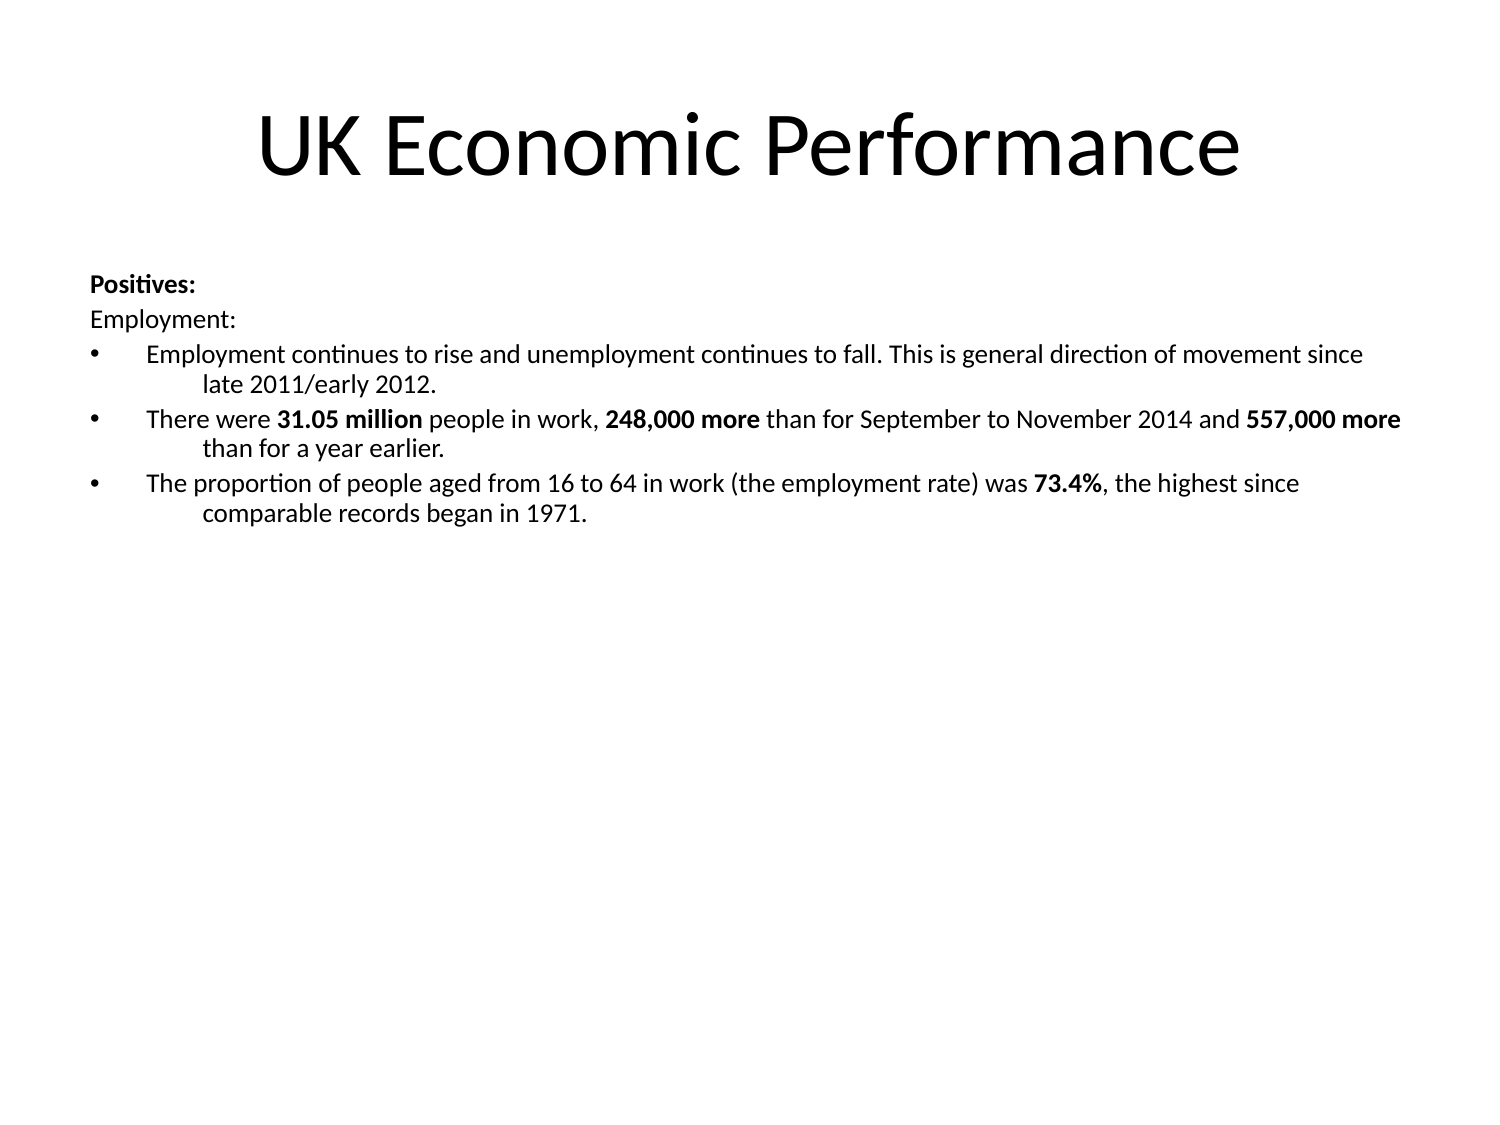

# UK Economic Performance
Positives:
Employment:
Employment continues to rise and unemployment continues to fall. This is general direction of movement since late 2011/early 2012.
There were 31.05 million people in work, 248,000 more than for September to November 2014 and 557,000 more than for a year earlier.
The proportion of people aged from 16 to 64 in work (the employment rate) was 73.4%, the highest since comparable records began in 1971.